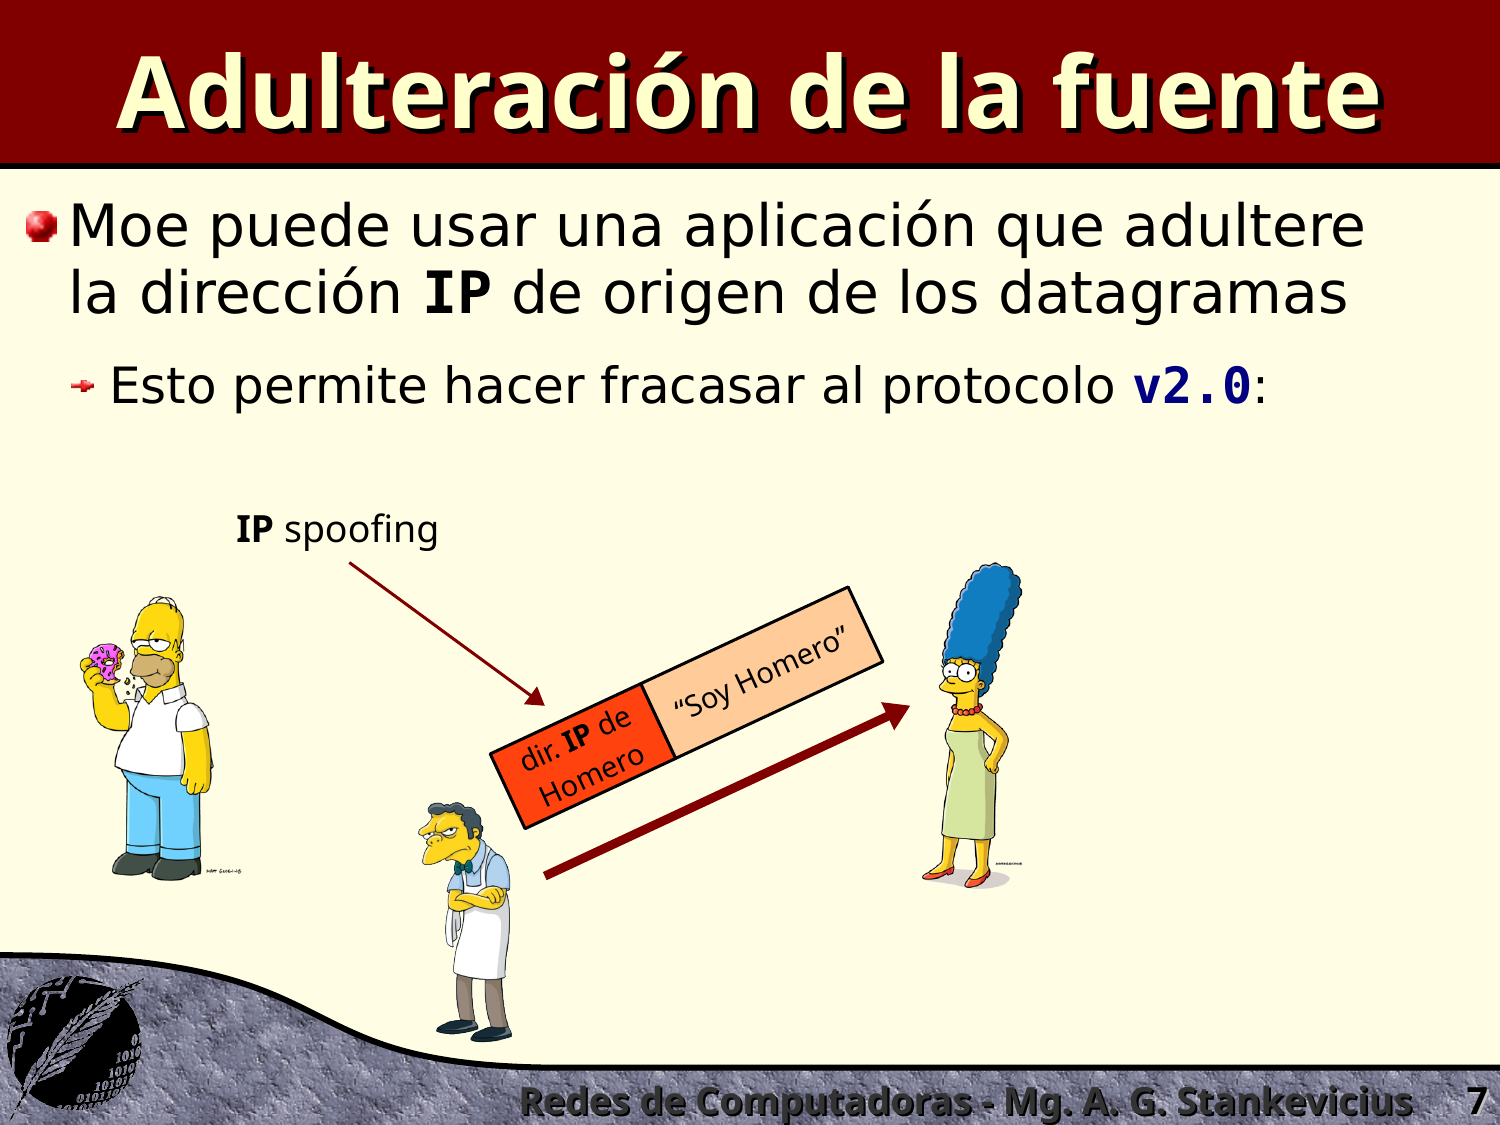

# Adulteración de la fuente
Moe puede usar una aplicación que adultere
la dirección IP de origen de los datagramas
Esto permite hacer fracasar al protocolo v2.0:
IP spoofing
“Soy Homero”
dir. IP de
Homero
7